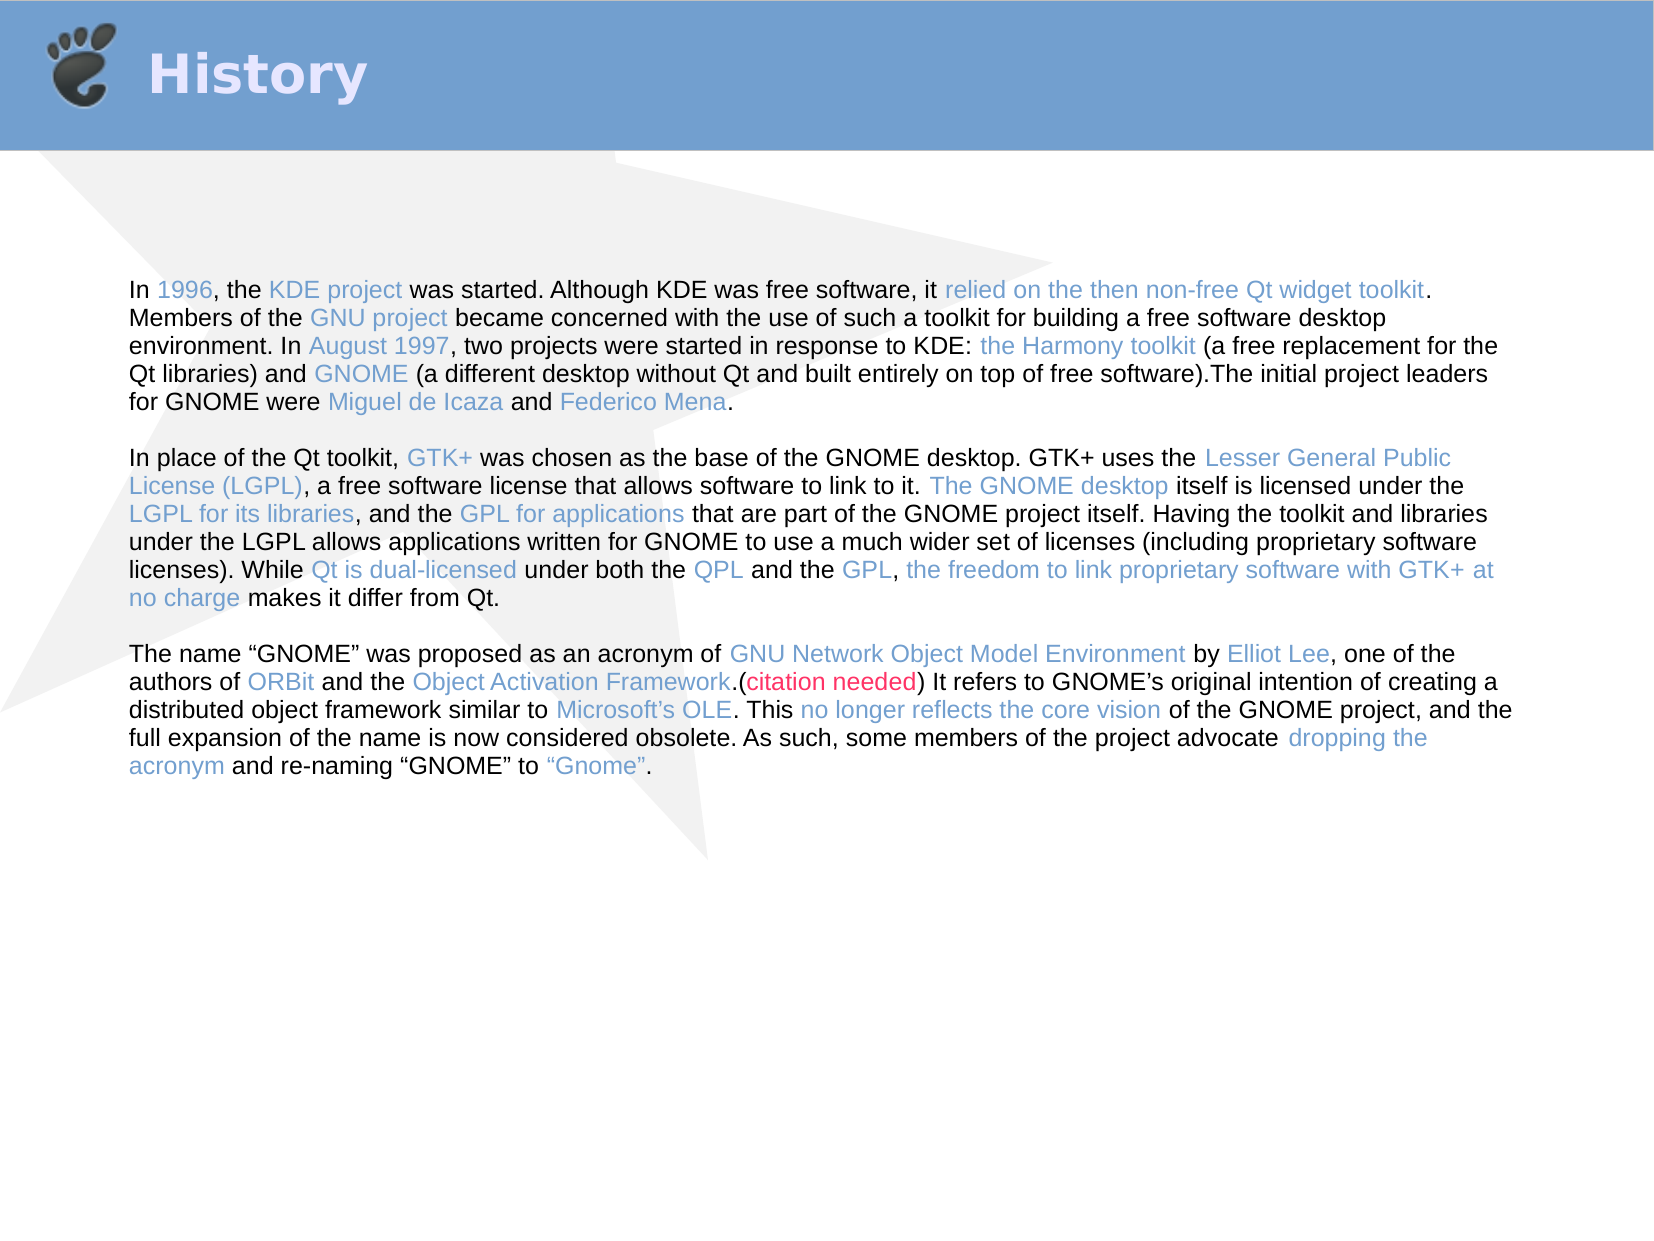

History
#
In 1996, the KDE project was started. Although KDE was free software, it relied on the then non-free Qt widget toolkit. Members of the GNU project became concerned with the use of such a toolkit for building a free software desktop environment. In August 1997, two projects were started in response to KDE: the Harmony toolkit (a free replacement for the Qt libraries) and GNOME (a different desktop without Qt and built entirely on top of free software).The initial project leaders for GNOME were Miguel de Icaza and Federico Mena.
In place of the Qt toolkit, GTK+ was chosen as the base of the GNOME desktop. GTK+ uses the Lesser General Public License (LGPL), a free software license that allows software to link to it. The GNOME desktop itself is licensed under the LGPL for its libraries, and the GPL for applications that are part of the GNOME project itself. Having the toolkit and libraries under the LGPL allows applications written for GNOME to use a much wider set of licenses (including proprietary software licenses). While Qt is dual-licensed under both the QPL and the GPL, the freedom to link proprietary software with GTK+ at no charge makes it differ from Qt.
The name “GNOME” was proposed as an acronym of GNU Network Object Model Environment by Elliot Lee, one of the authors of ORBit and the Object Activation Framework.(citation needed) It refers to GNOME’s original intention of creating a distributed object framework similar to Microsoft’s OLE. This no longer reflects the core vision of the GNOME project, and the full expansion of the name is now considered obsolete. As such, some members of the project advocate dropping the acronym and re-naming “GNOME” to “Gnome”.